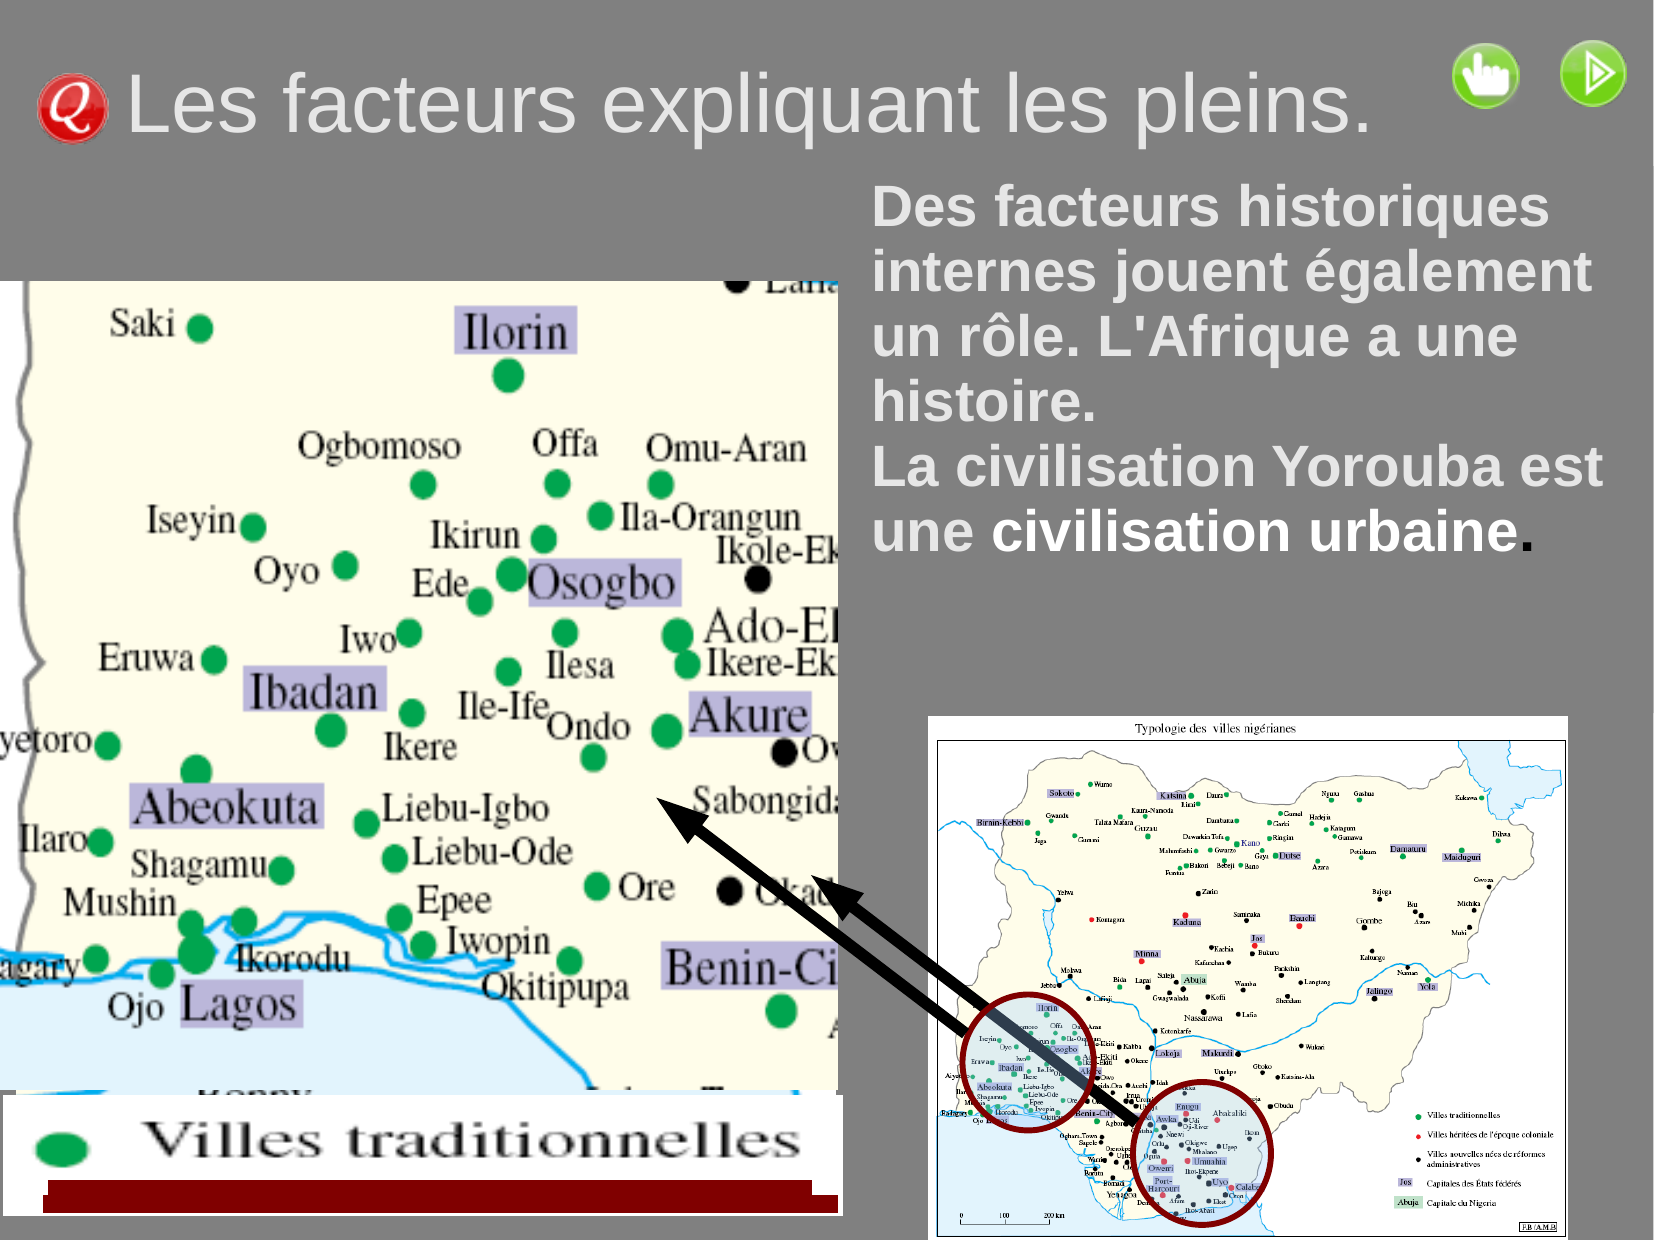

# Les facteurs expliquant les pleins.
Des facteurs historiques
internes jouent également
un rôle. L'Afrique a une
histoire.
La civilisation Yorouba est
une civilisation urbaine.
La colonisation a un rôle
important dans la création
et le développement de
centres urbains.
Port Harcourt est fondée
en 1912 par les colons
britanniques.